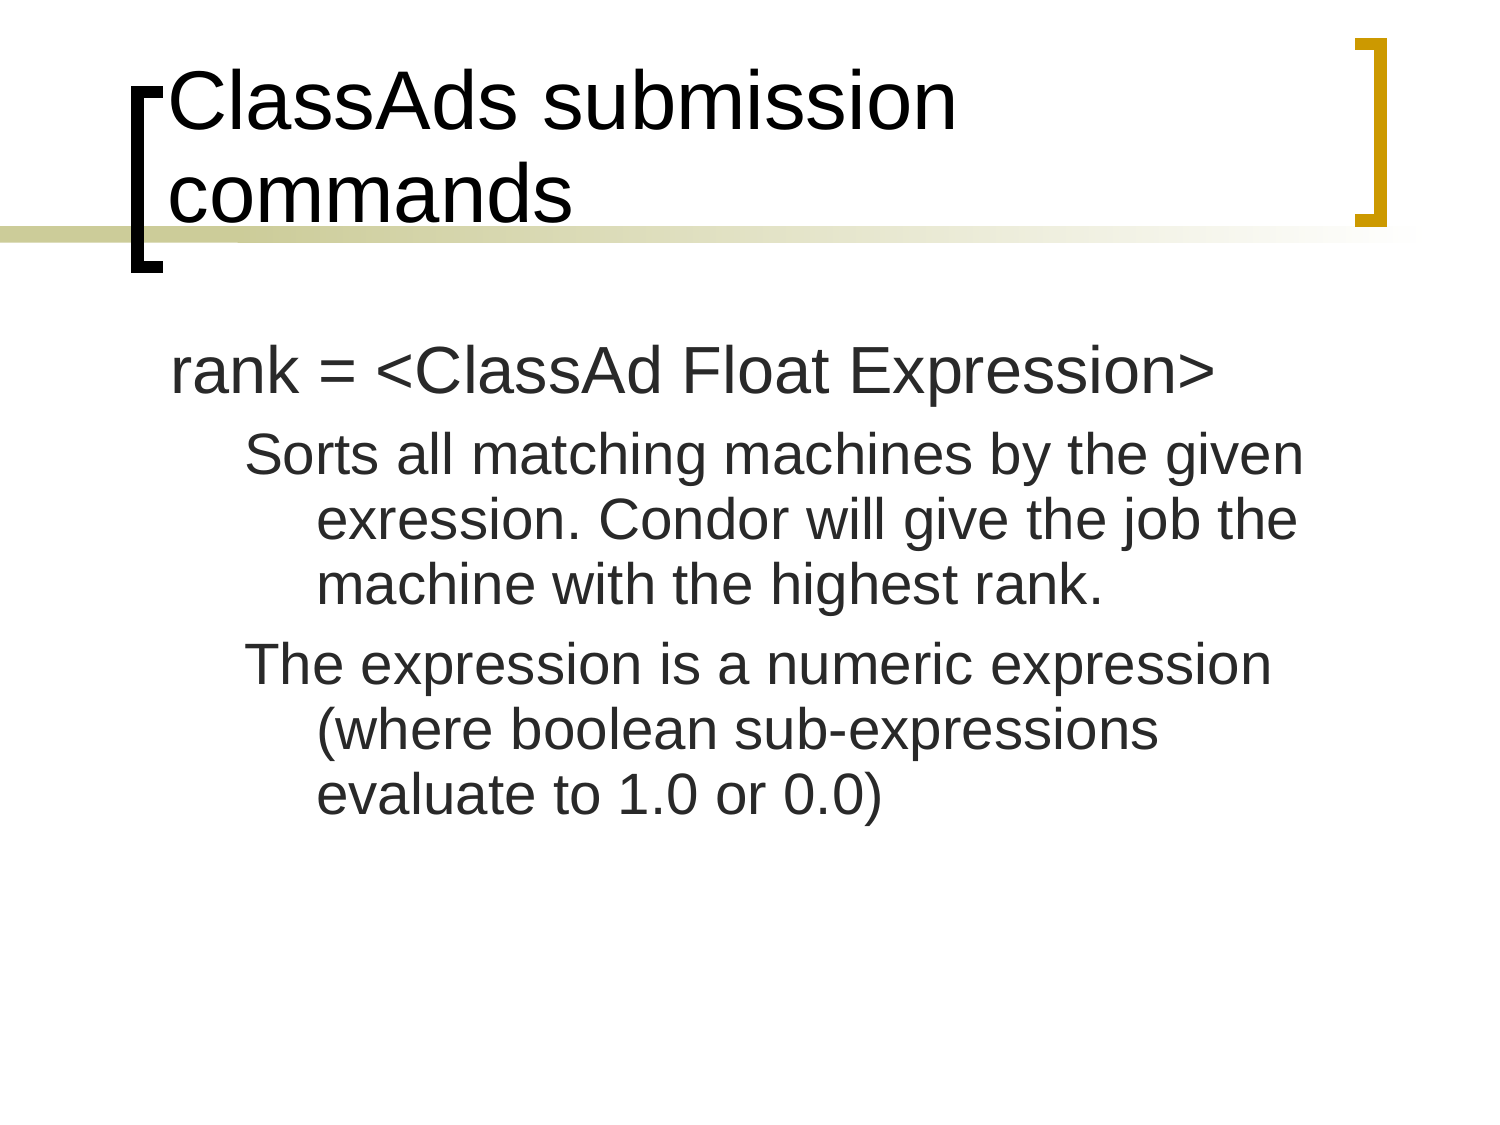

# ClassAds submission commands
rank = <ClassAd Float Expression>
Sorts all matching machines by the given exression. Condor will give the job the machine with the highest rank.
The expression is a numeric expression (where boolean sub-expressions evaluate to 1.0 or 0.0)